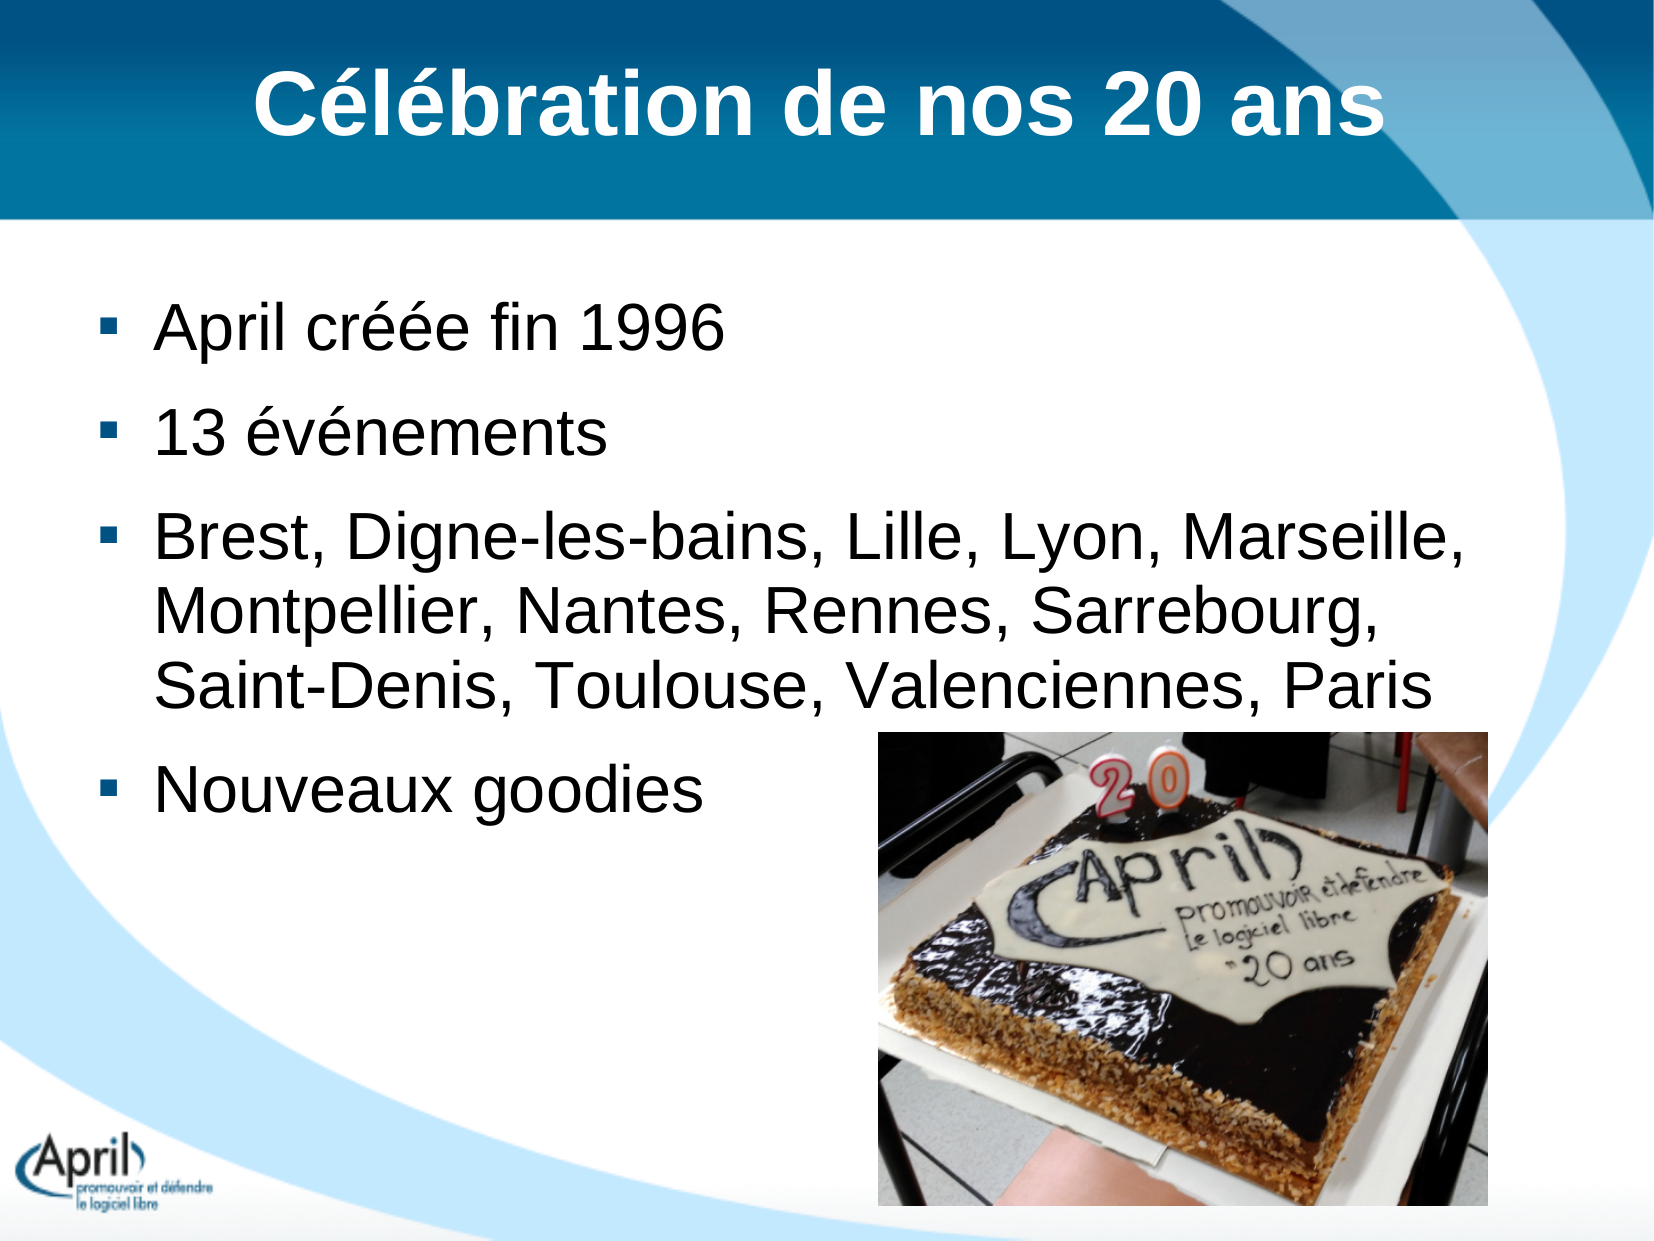

# Célébration de nos 20 ans
April créée fin 1996
13 événements
Brest, Digne-les-bains, Lille, Lyon, Marseille, Montpellier, Nantes, Rennes, Sarrebourg, Saint-Denis, Toulouse, Valenciennes, Paris
Nouveaux goodies